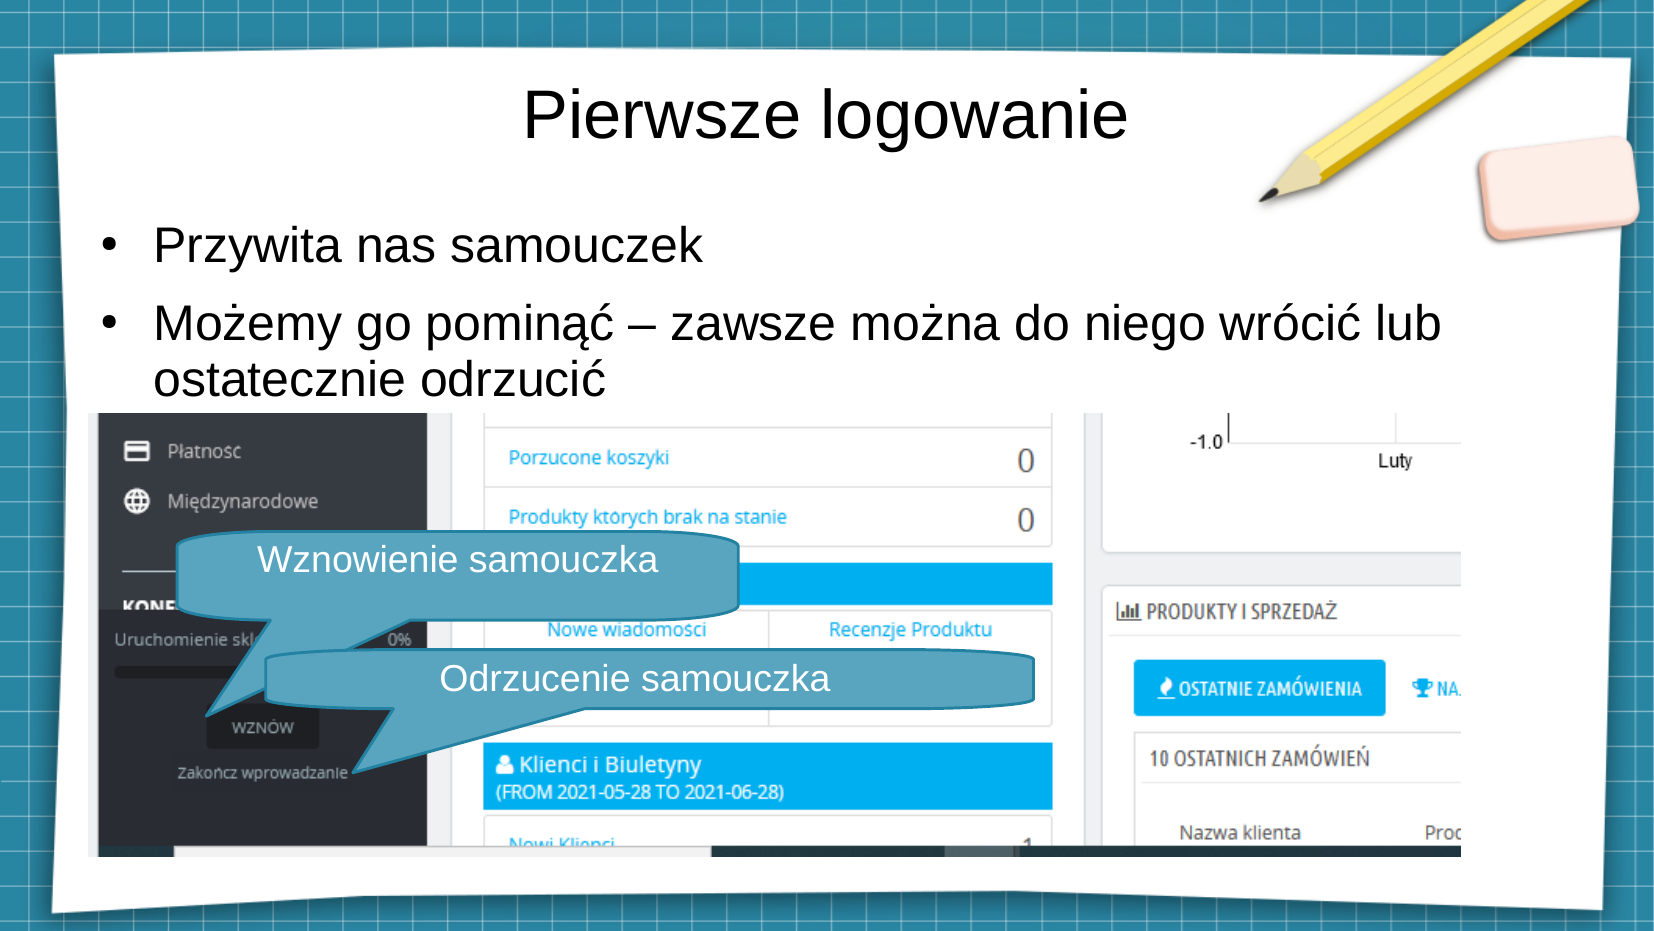

# Pierwsze logowanie
Przywita nas samouczek
Możemy go pominąć – zawsze można do niego wrócić lub ostatecznie odrzucić
Wznowienie samouczka
Odrzucenie samouczka